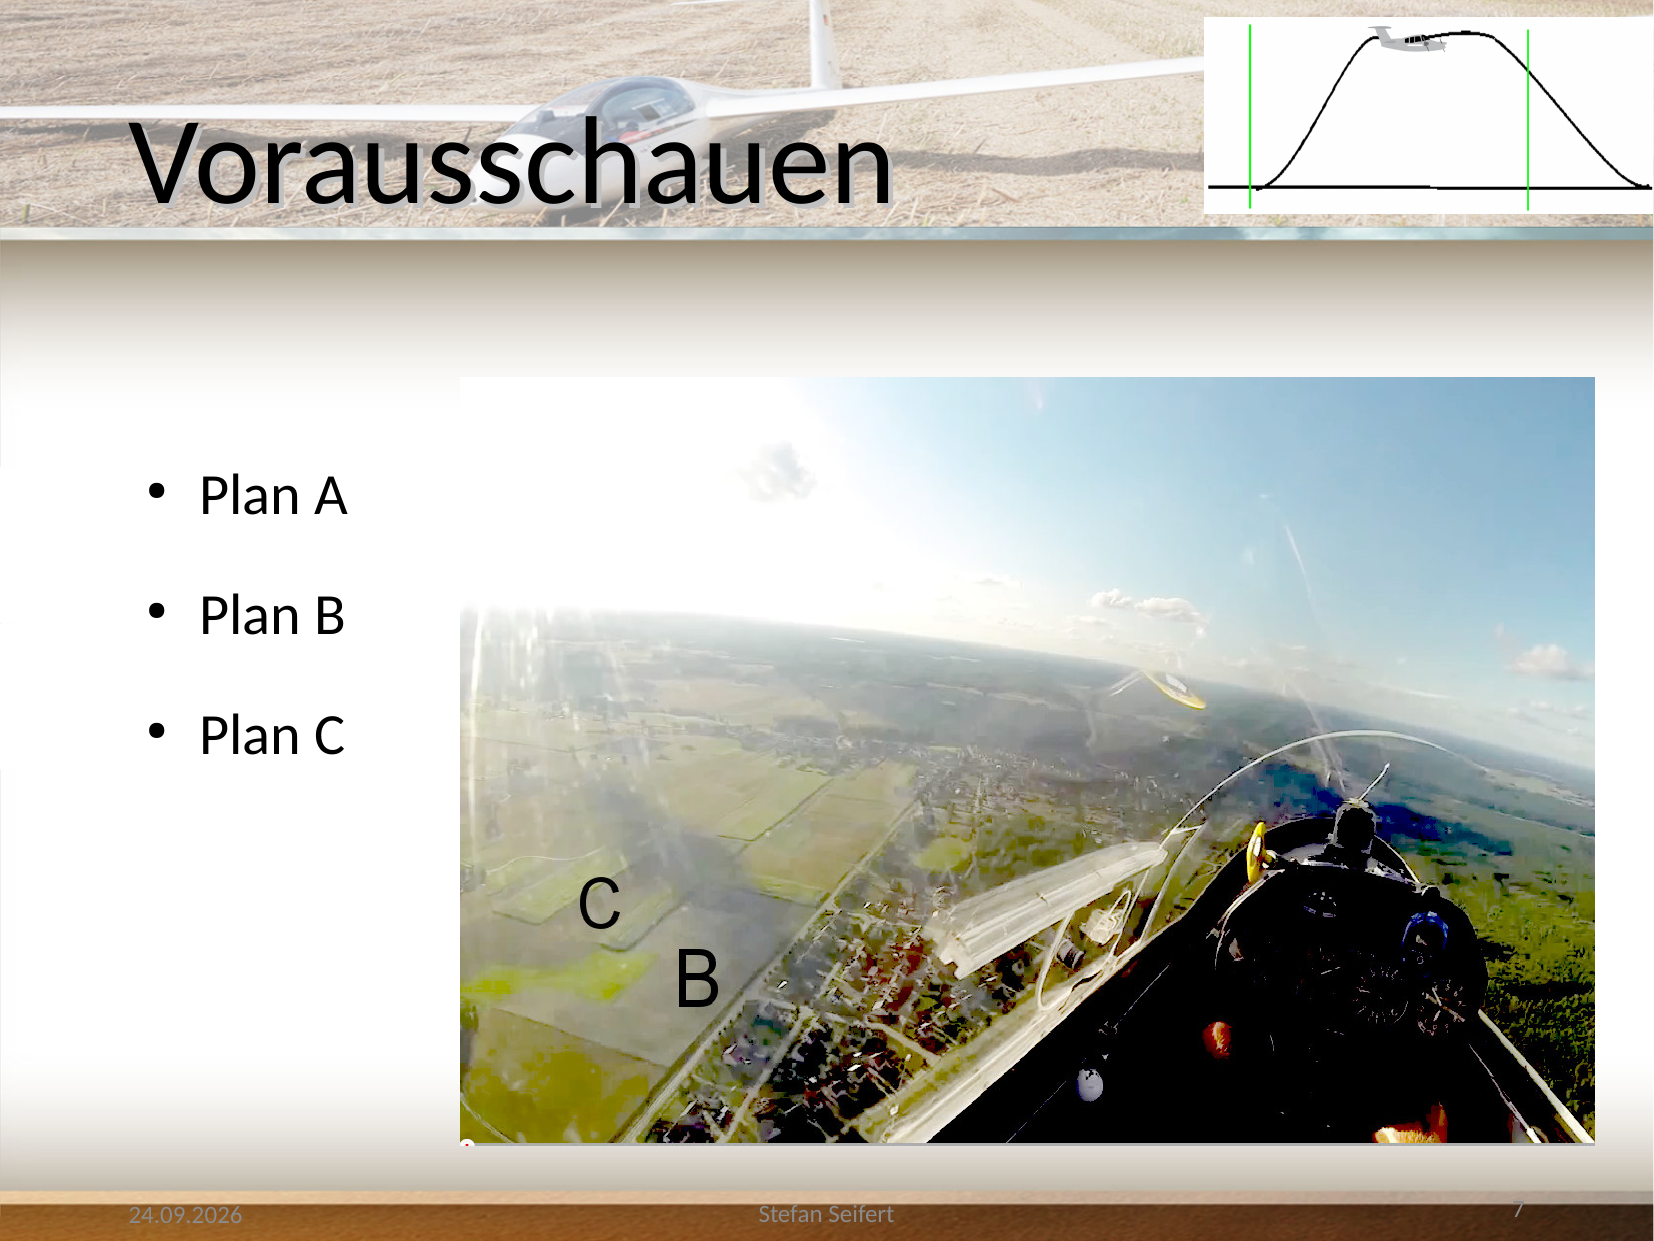

# Vorausschauen
Plan A
Plan B
Plan C
Stefan Seifert